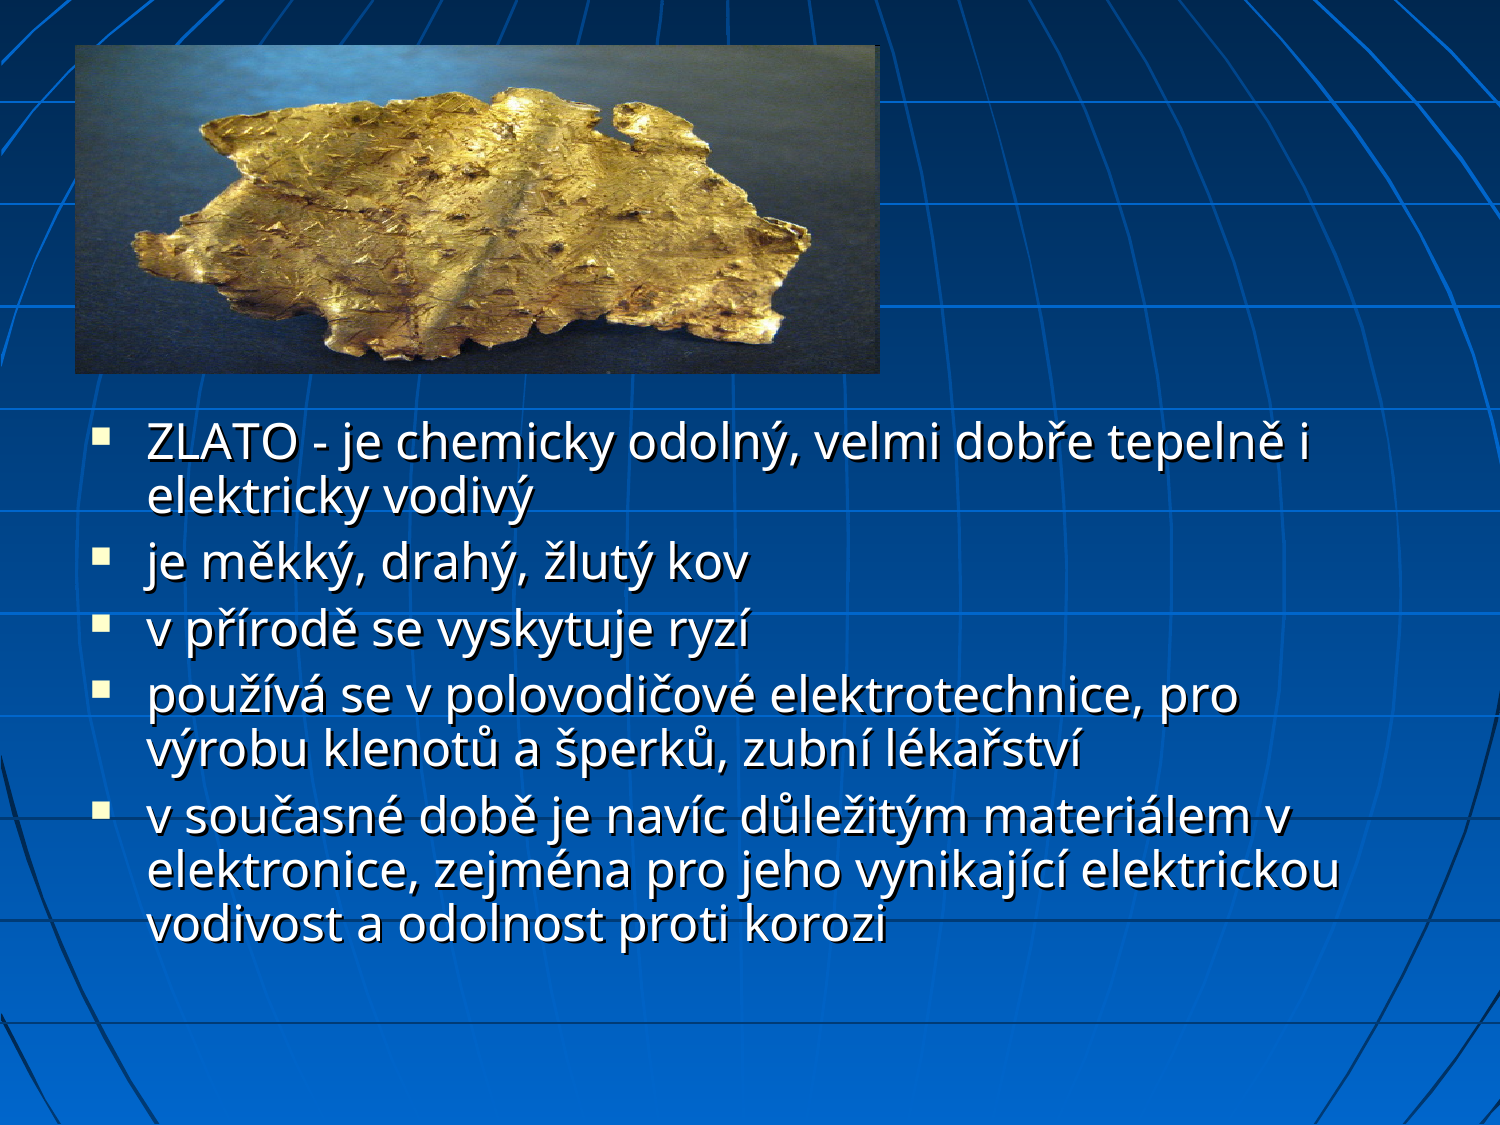

# ZLATO - je chemicky odolný, velmi dobře tepelně i elektricky vodivý
je měkký, drahý, žlutý kov
v přírodě se vyskytuje ryzí
používá se v polovodičové elektrotechnice, pro výrobu klenotů a šperků, zubní lékařství
v současné době je navíc důležitým materiálem v elektronice, zejména pro jeho vynikající elektrickou vodivost a odolnost proti korozi